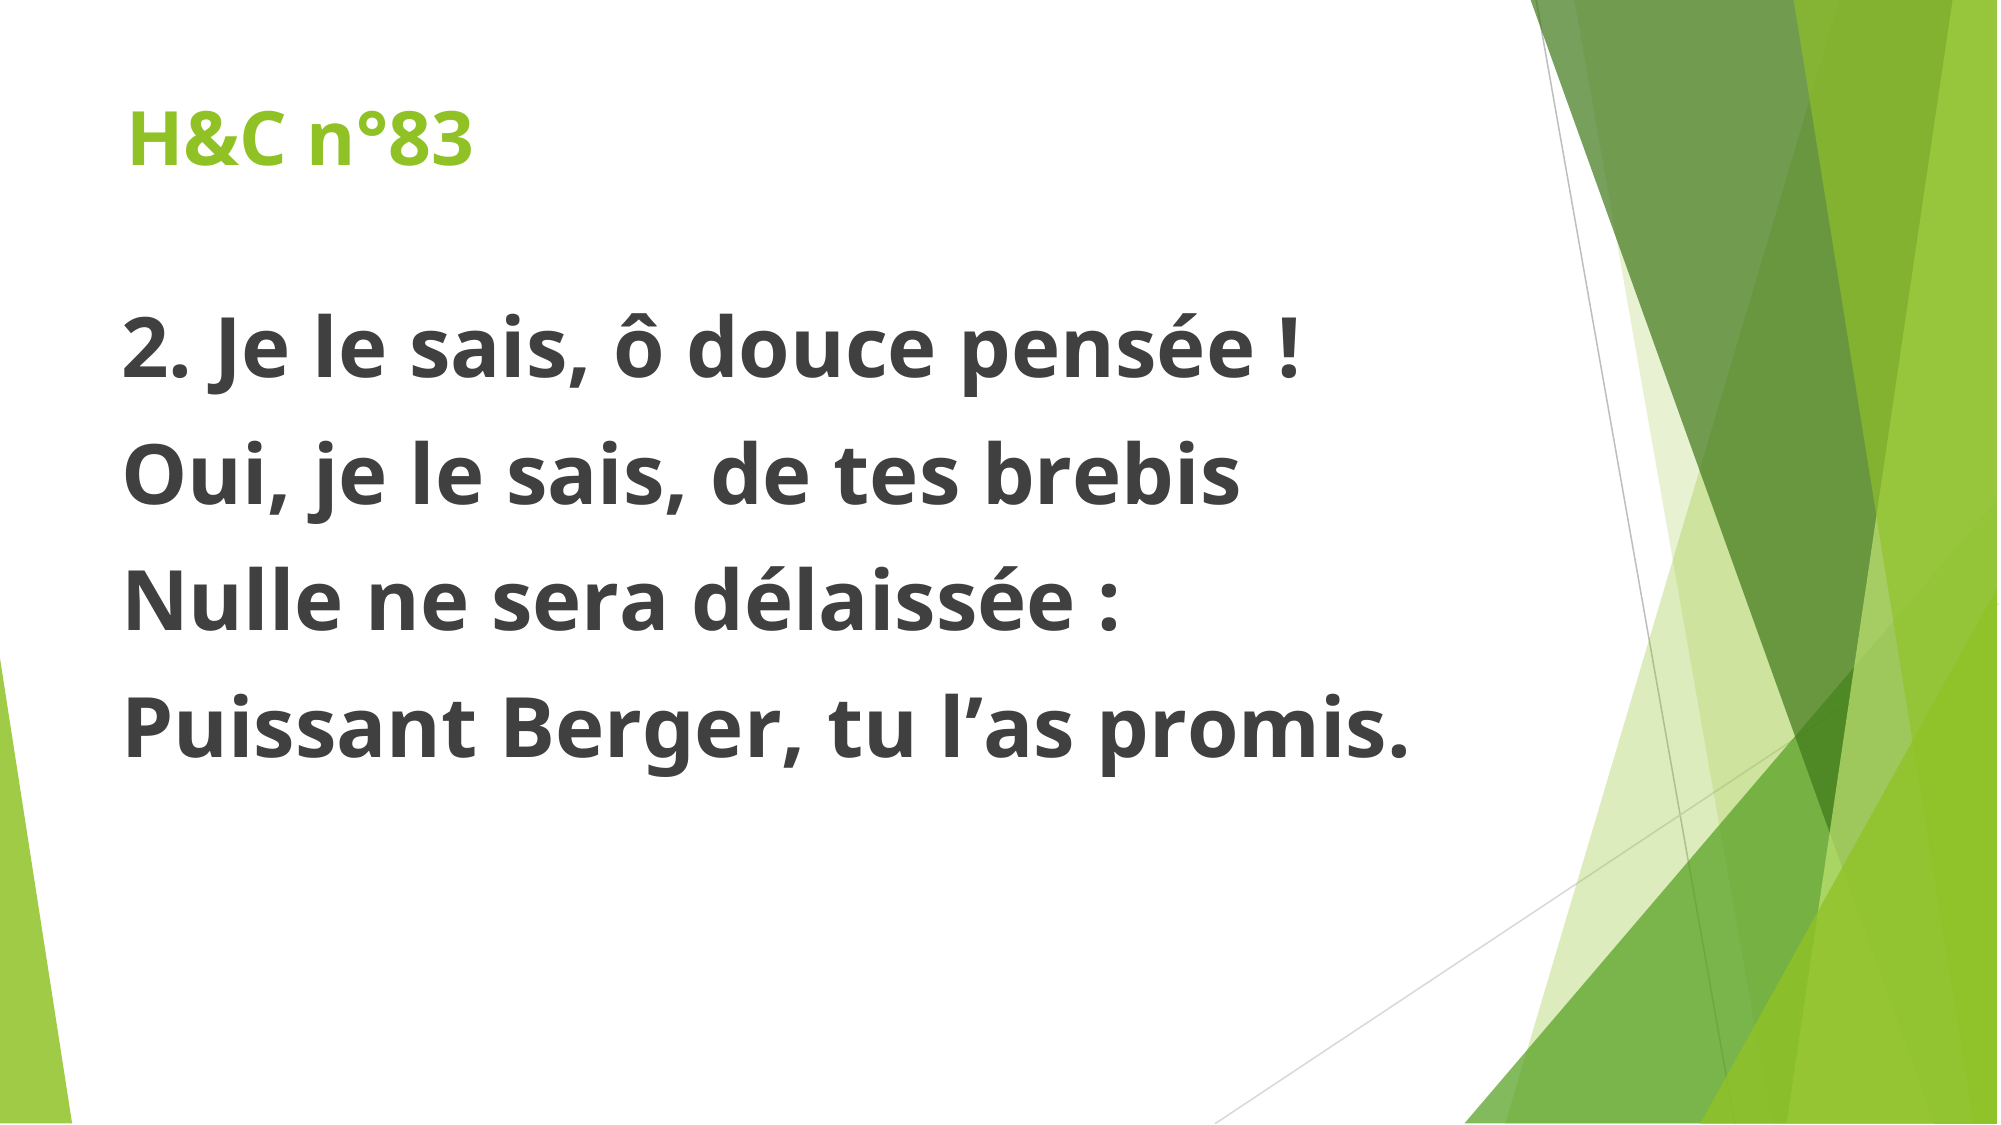

H&C n°83
2. Je le sais, ô douce pensée !
Oui, je le sais, de tes brebis
Nulle ne sera délaissée :
Puissant Berger, tu l’as promis.